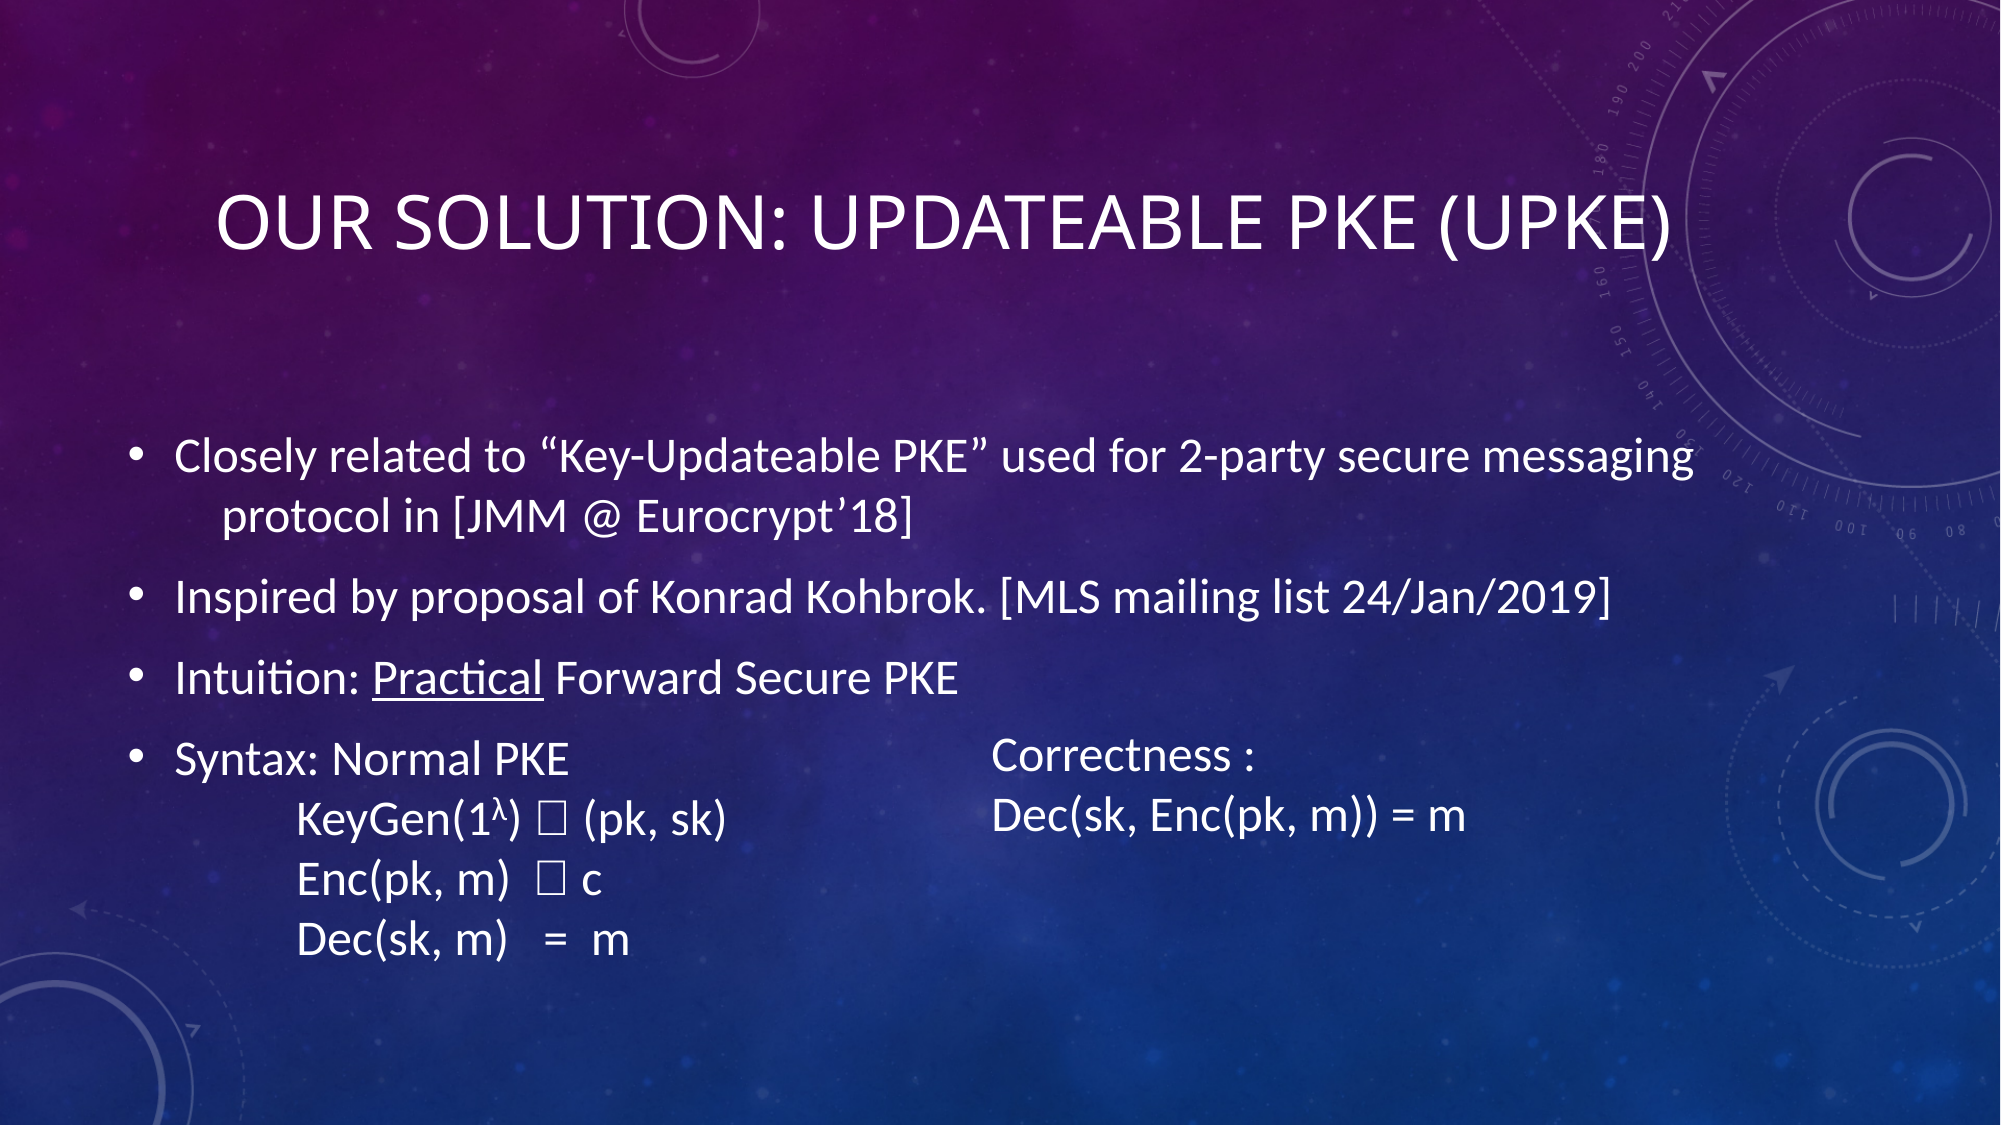

# Our Solution: UPdateable PKE (UPKE)
Closely related to “Key-Updateable PKE” used for 2-party secure messaging protocol in [JMM @ Eurocrypt’18]
Inspired by proposal of Konrad Kohbrok. [MLS mailing list 24/Jan/2019]
Intuition: Practical Forward Secure PKE
Syntax: Normal PKE
	KeyGen(1λ)  (pk, sk)
	Enc(pk, m)	  c
	Dec(sk, m) = m
Correctness :
Dec(sk, Enc(pk, m)) = m